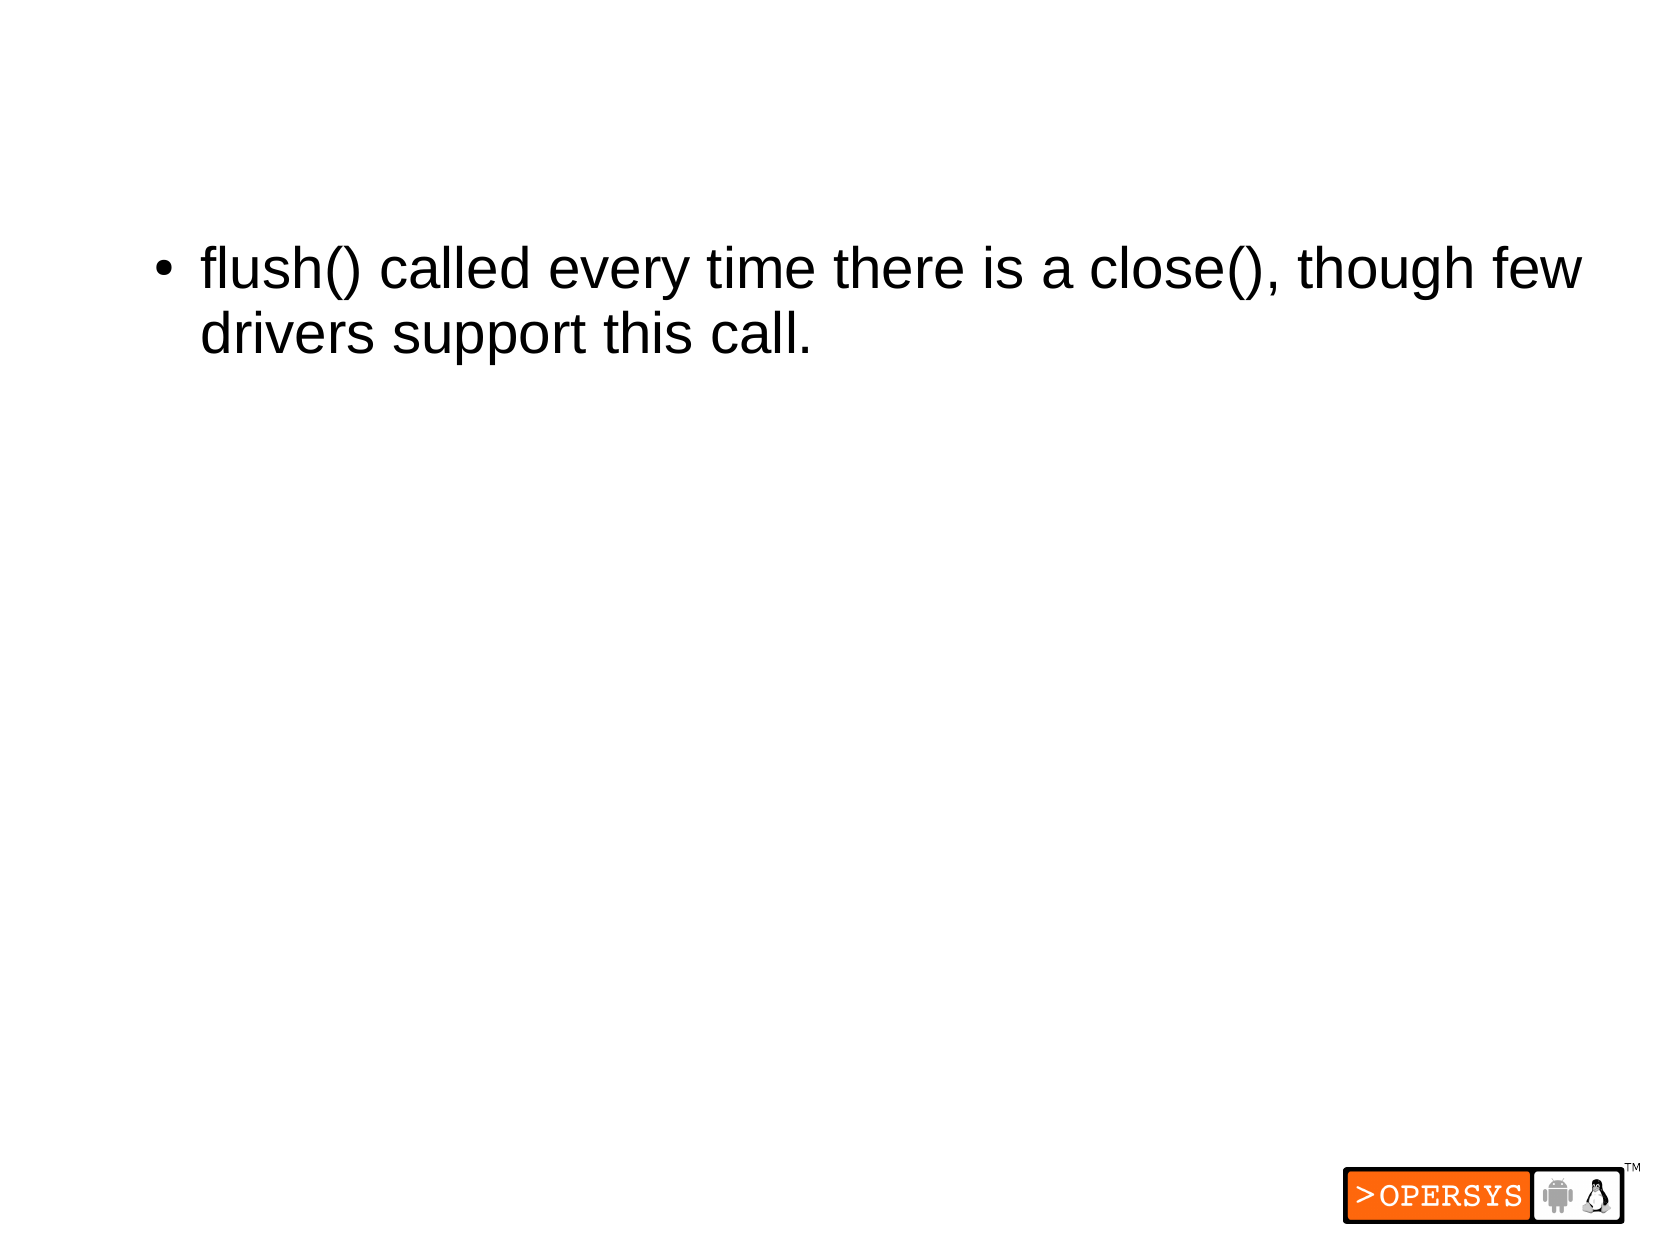

# flush() called every time there is a close(), though few drivers support this call.